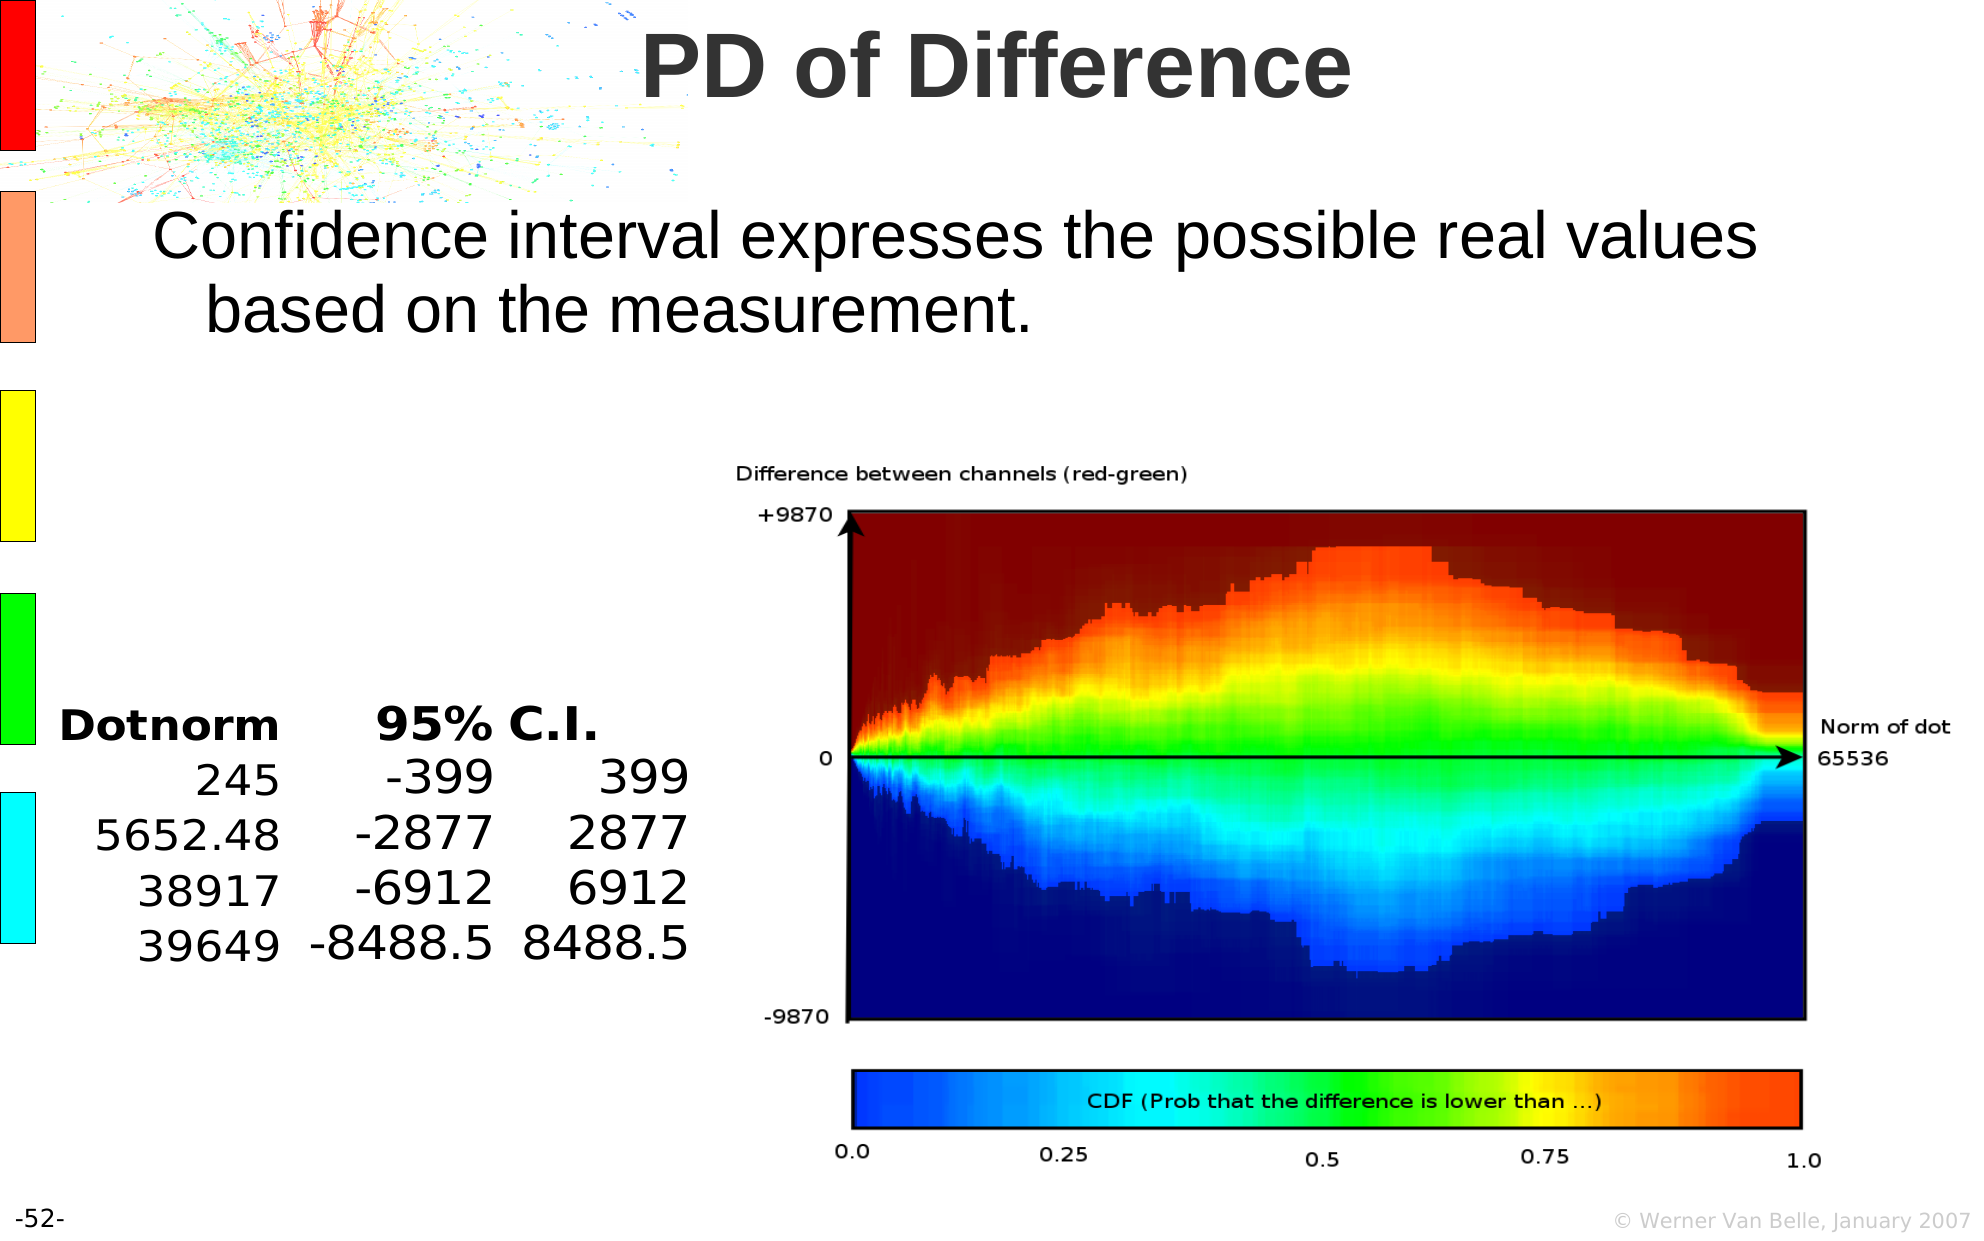

# PD of Difference
Confidence interval expresses the possible real values based on the measurement.